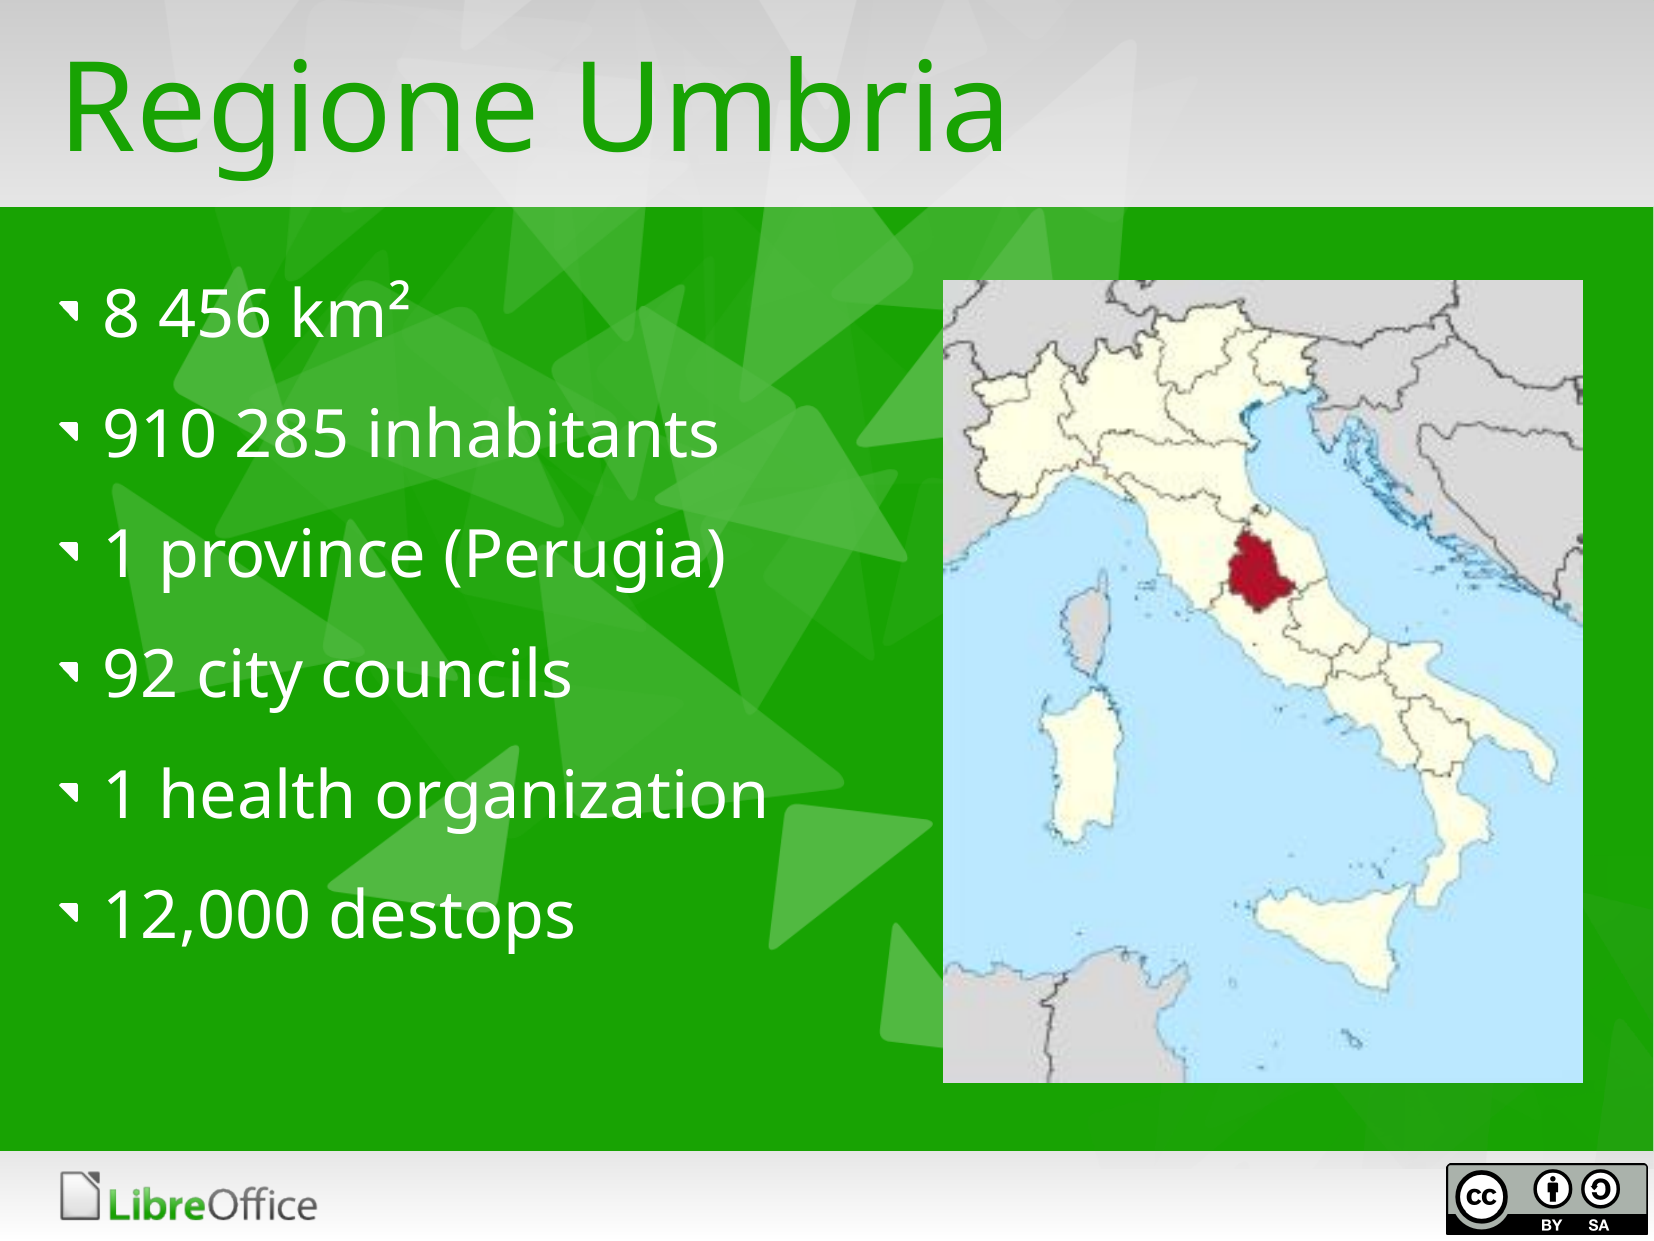

# Regione Umbria
8 456 km²
910 285 inhabitants
1 province (Perugia)
92 city councils
1 health organization
12,000 destops